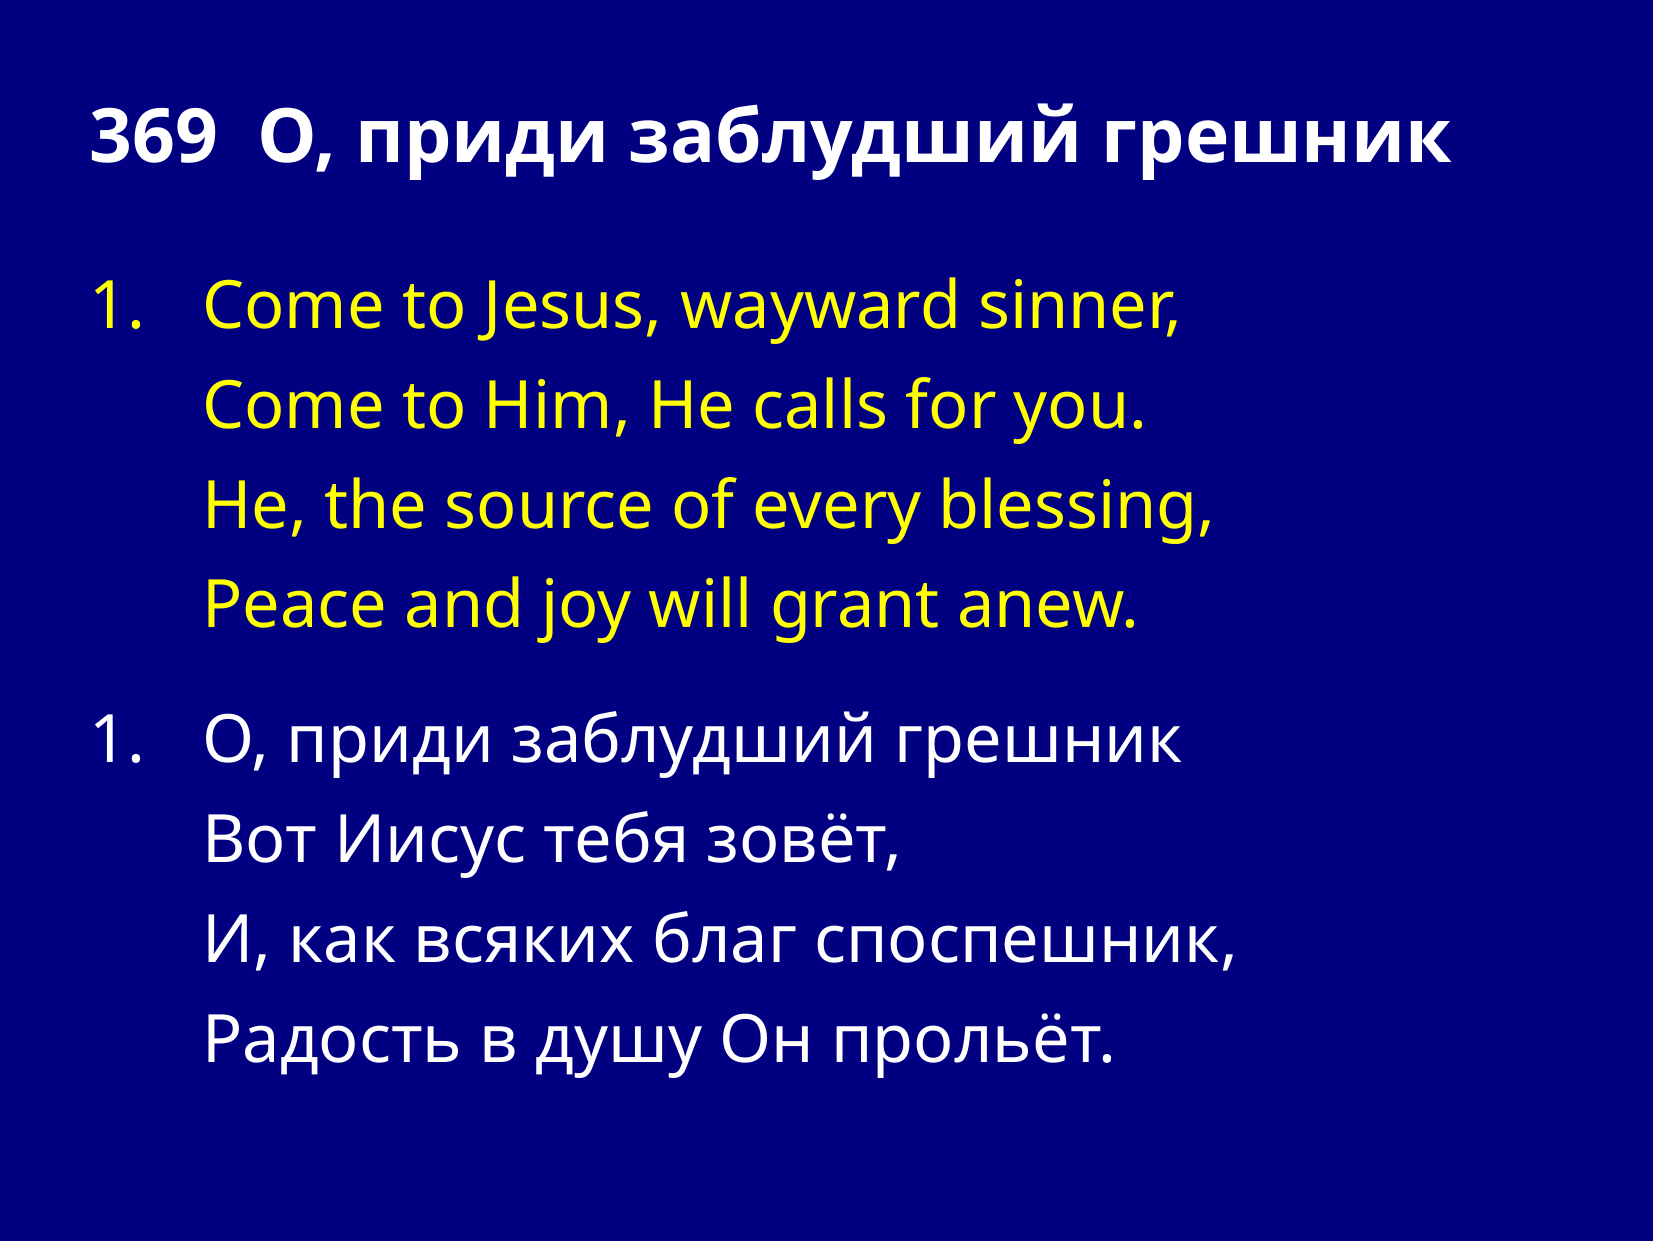

369 О, приди заблудший грешник
1.	Come to Jesus, wayward sinner,
	Come to Him, He calls for you.
	He, the source of every blessing,
	Peace and joy will grant anew.
1.	О, приди заблудший грешник
	Вот Иисус тебя зовёт,
	И, как всяких благ споспешник,
	Радость в душу Он прольёт.